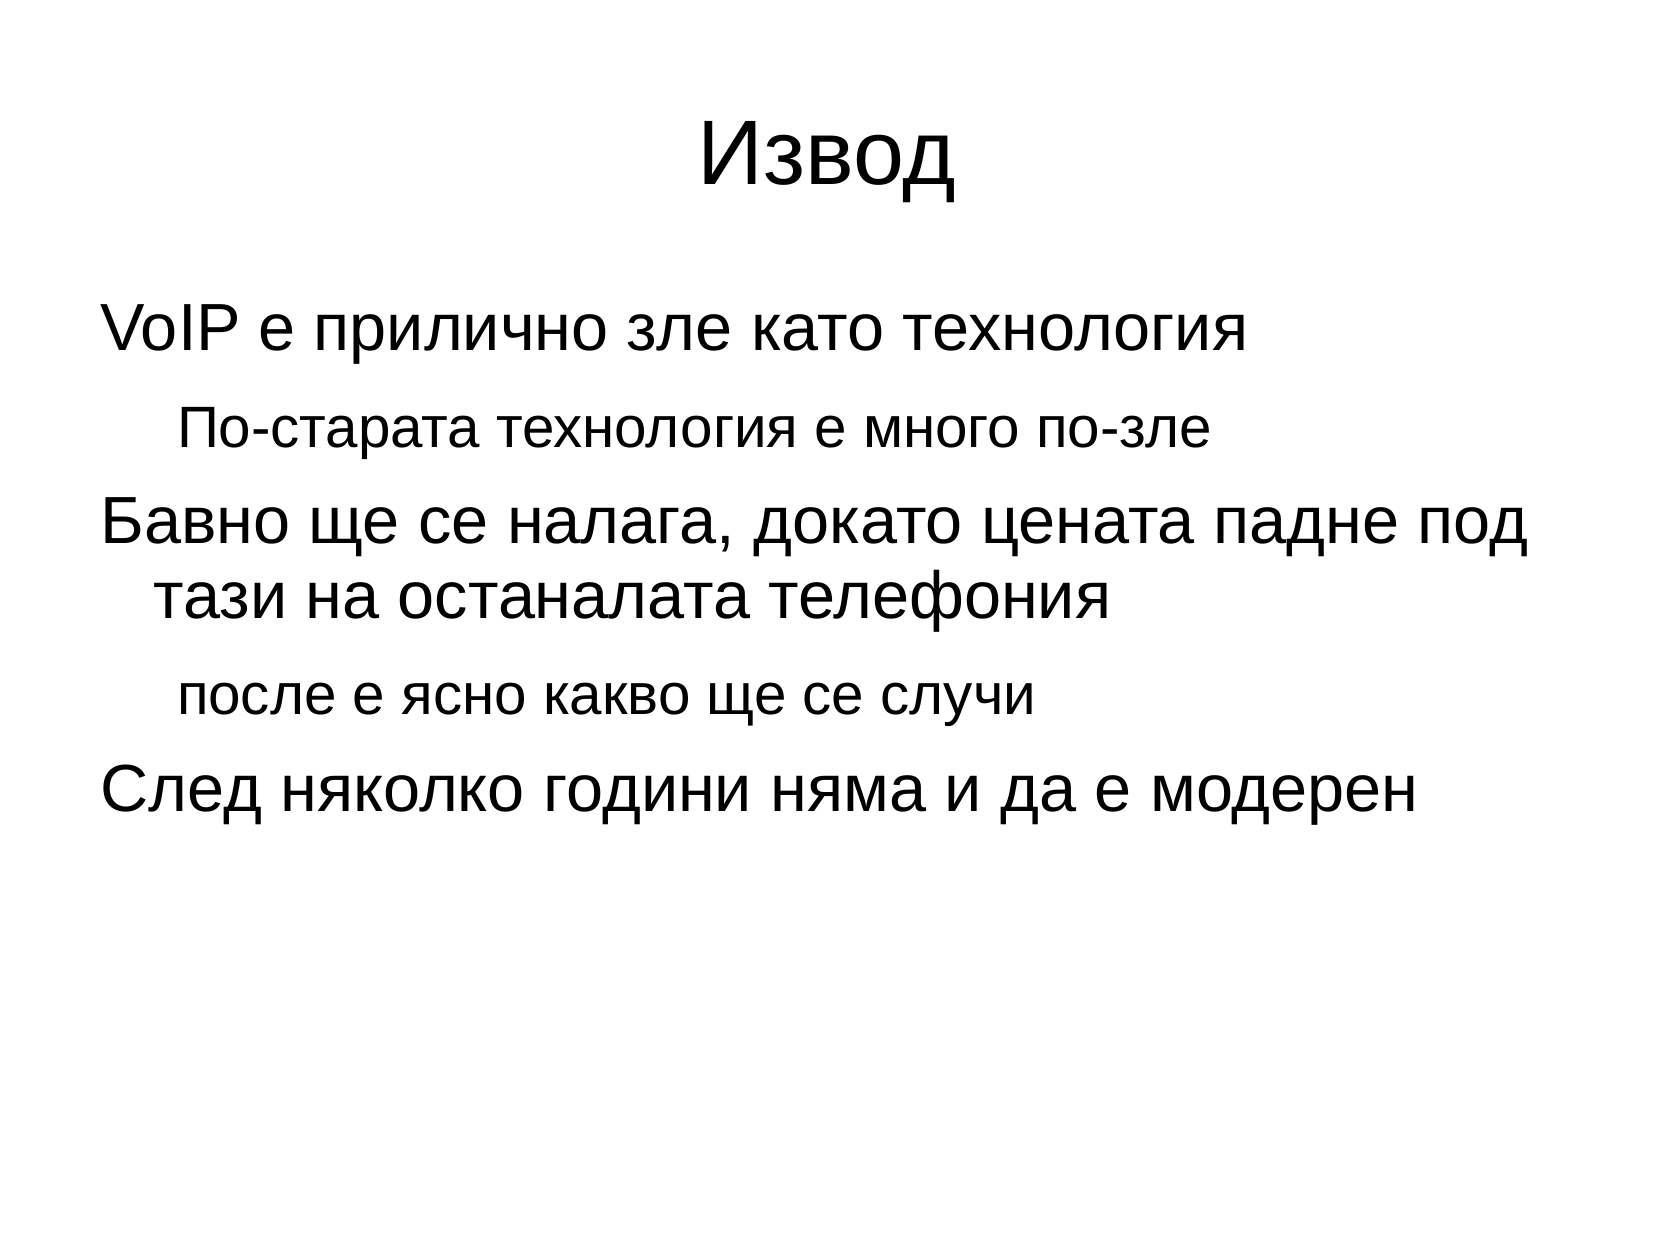

# Извод
VoIP е прилично зле като технология
По-старата технология е много по-зле
Бавно ще се налага, докато цената падне под тази на останалата телефония
после е ясно какво ще се случи
След няколко години няма и да е модерен